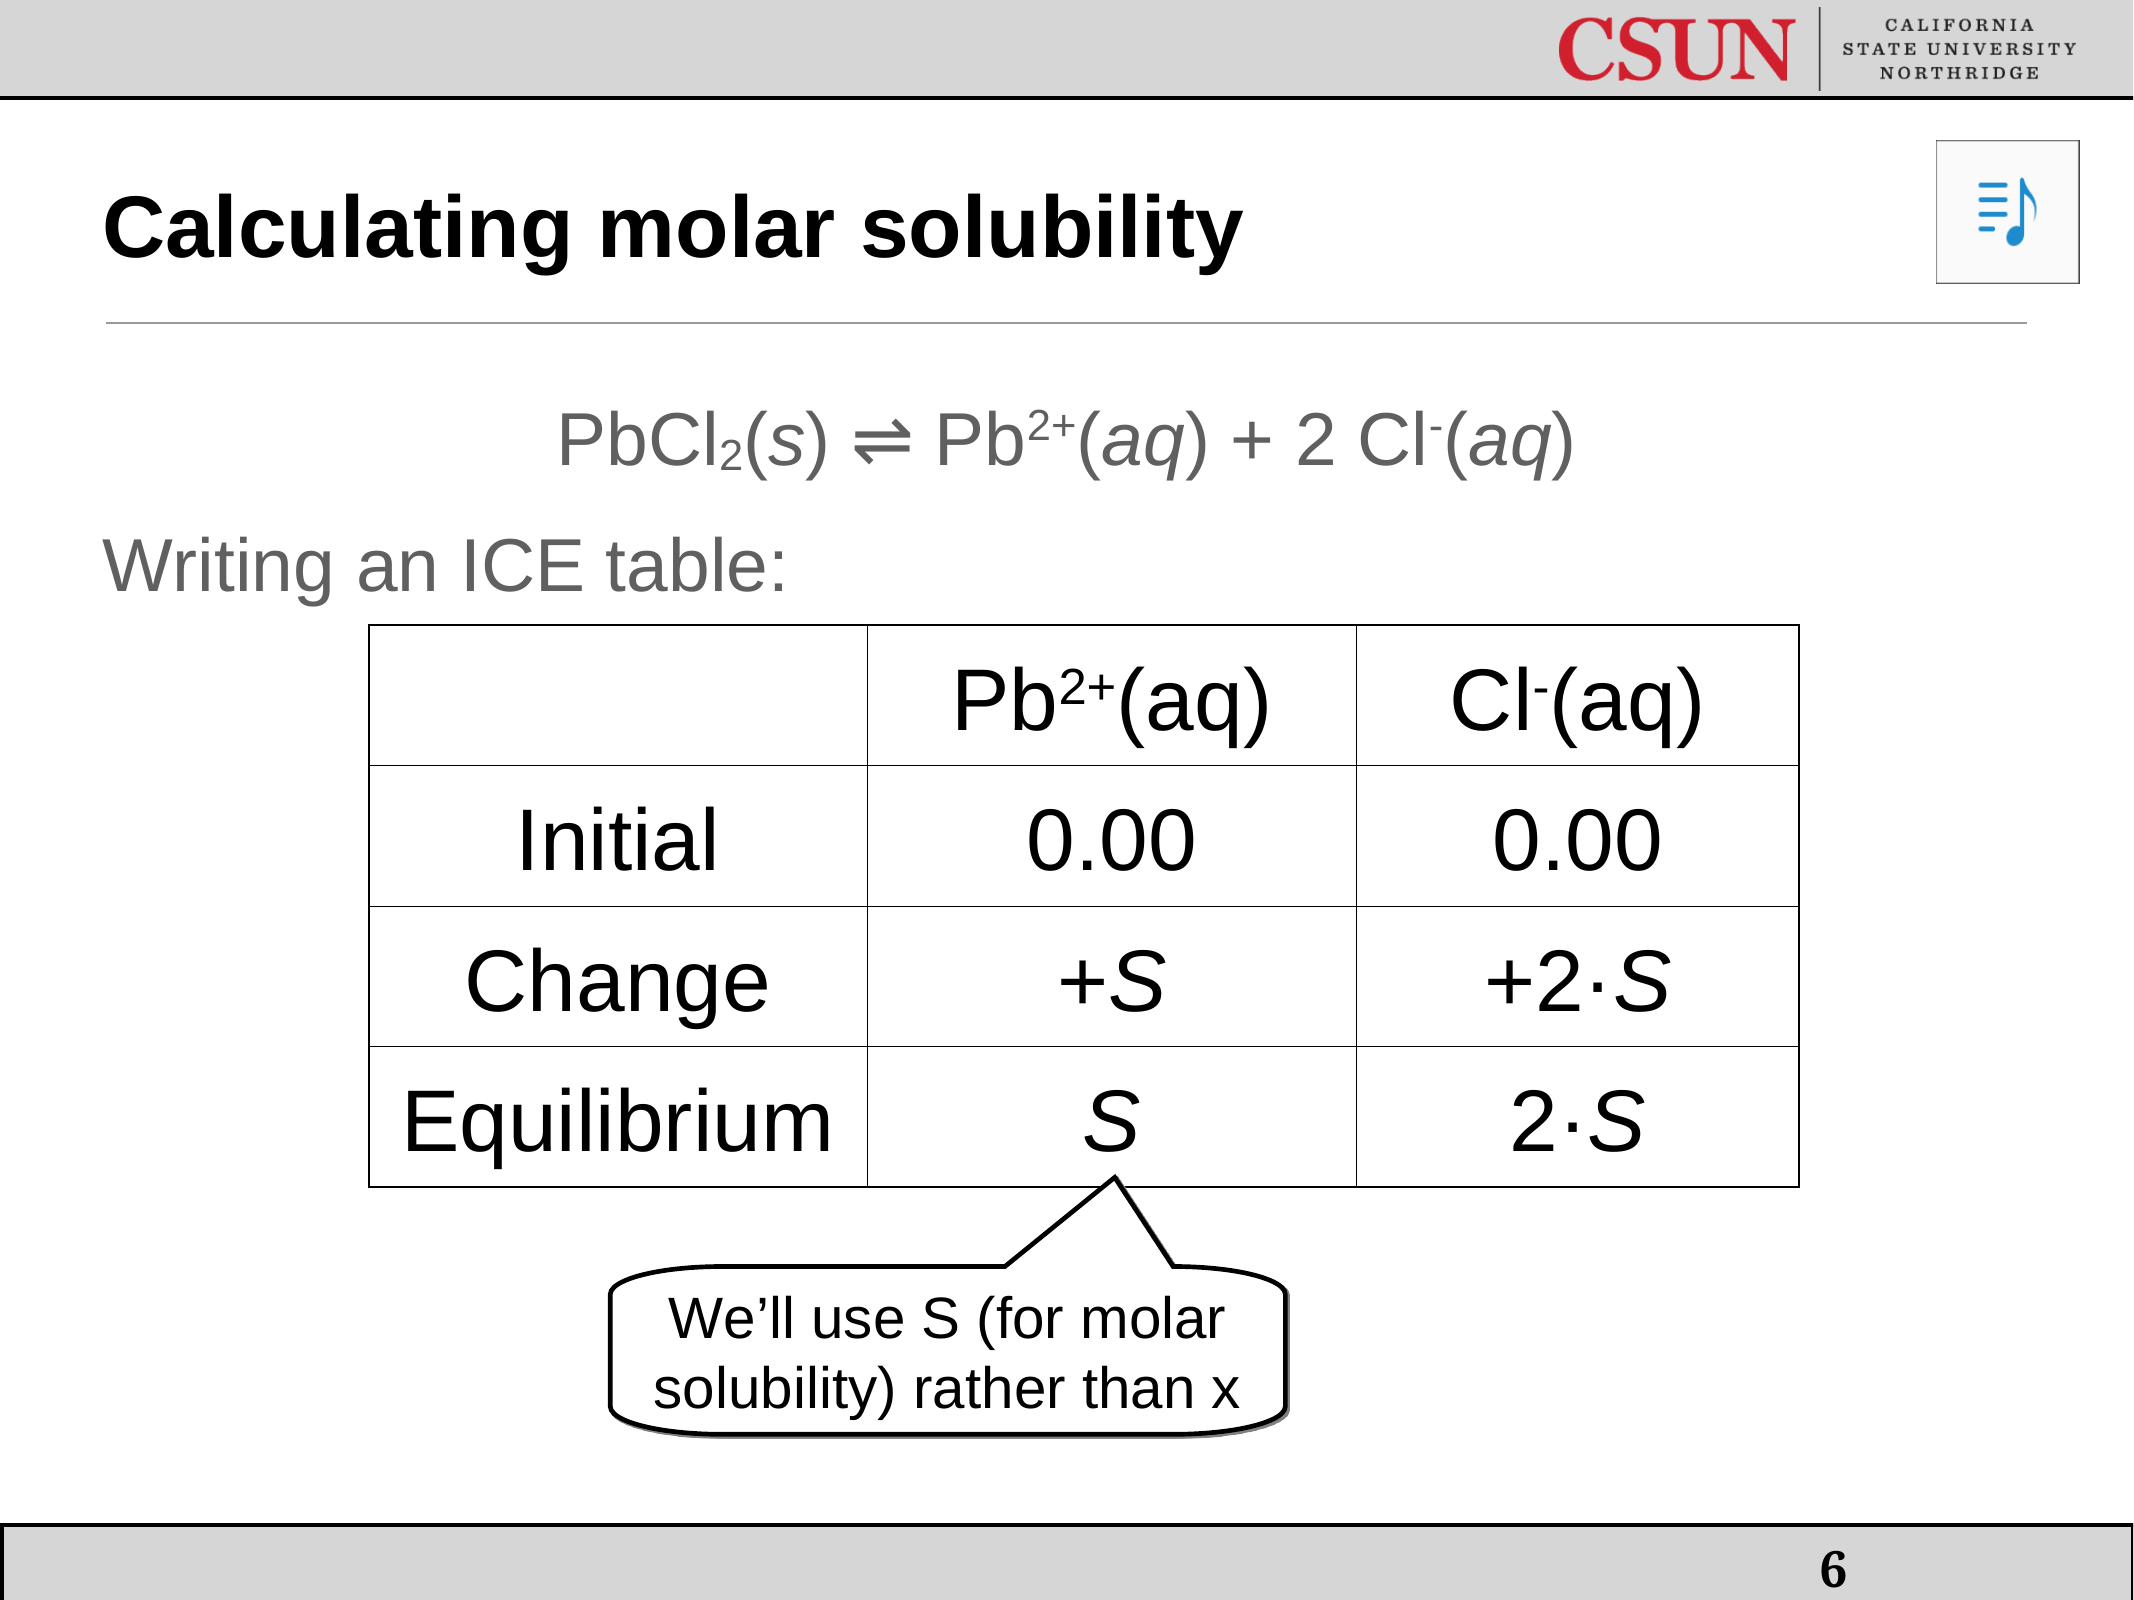

# Calculating molar solubility
PbCl2(s) ⇌ Pb2+(aq) + 2 Cl-(aq)
Writing an ICE table:
| | Pb2+(aq) | Cl-(aq) |
| --- | --- | --- |
| Initial | 0.00 | 0.00 |
| Change | +S | +2·S |
| Equilibrium | S | 2·S |
We’ll use S (for molar solubility) rather than x
6